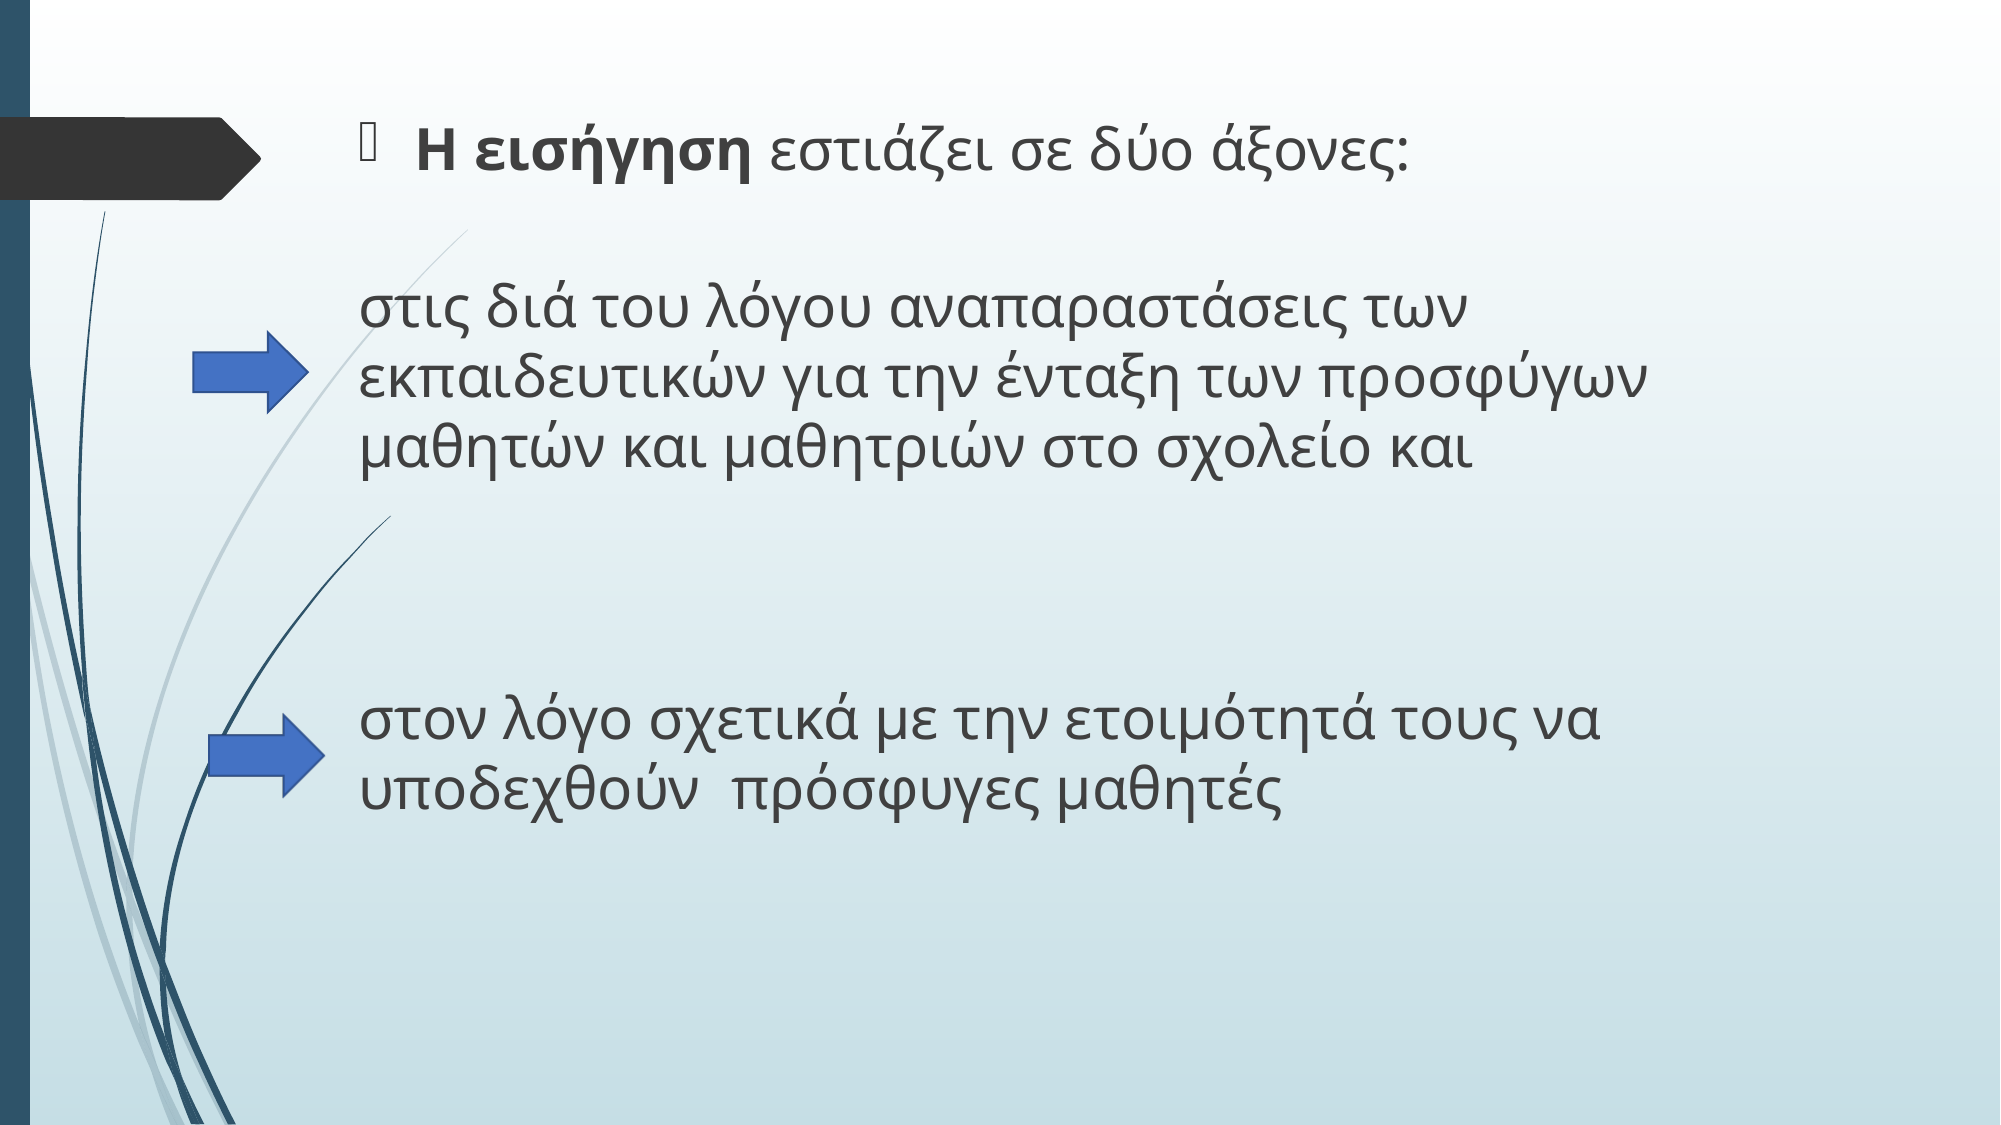

# Η εισήγηση εστιάζει σε δύο άξονες:
στις διά του λόγου αναπαραστάσεις των εκπαιδευτικών για την ένταξη των προσφύγων μαθητών και μαθητριών στο σχολείο και
στον λόγο σχετικά με την ετοιμότητά τους να υποδεχθούν πρόσφυγες μαθητές